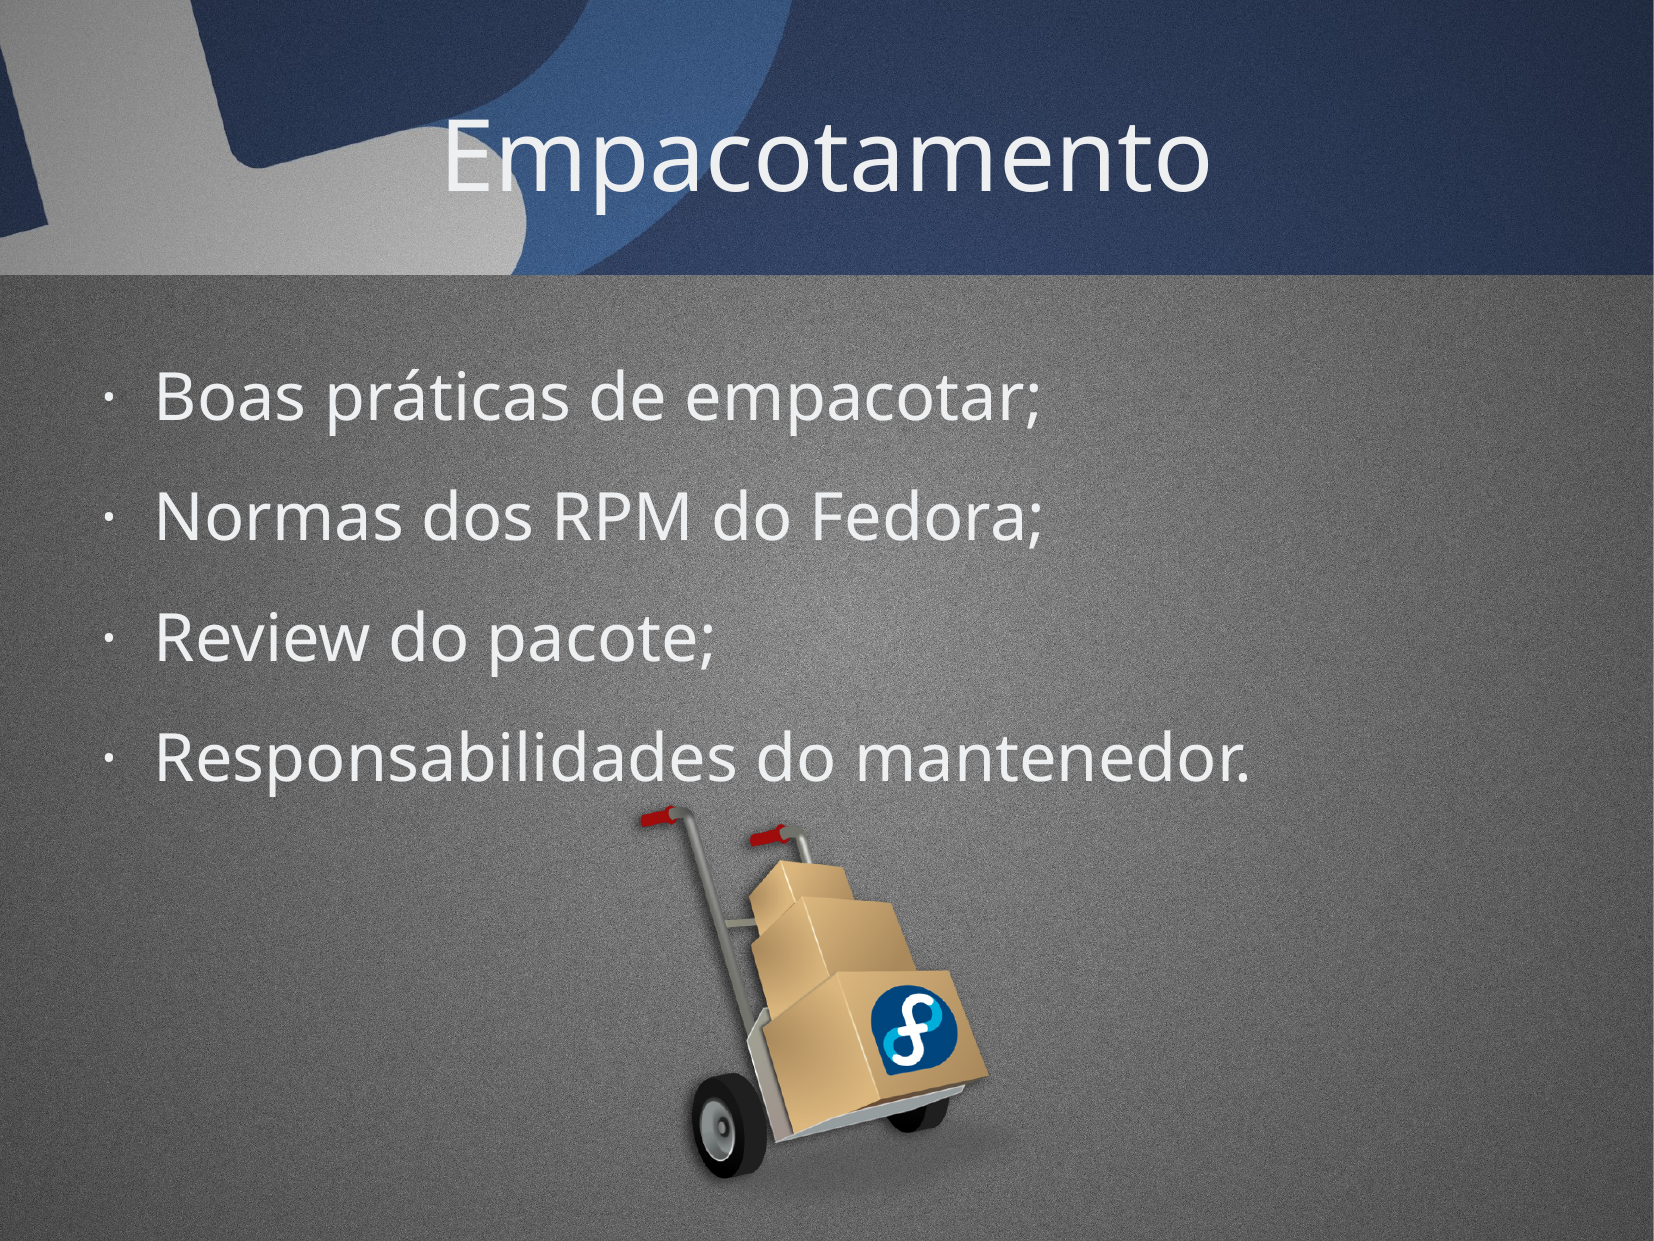

# Empacotamento
Boas práticas de empacotar;
Normas dos RPM do Fedora;
Review do pacote;
Responsabilidades do mantenedor.